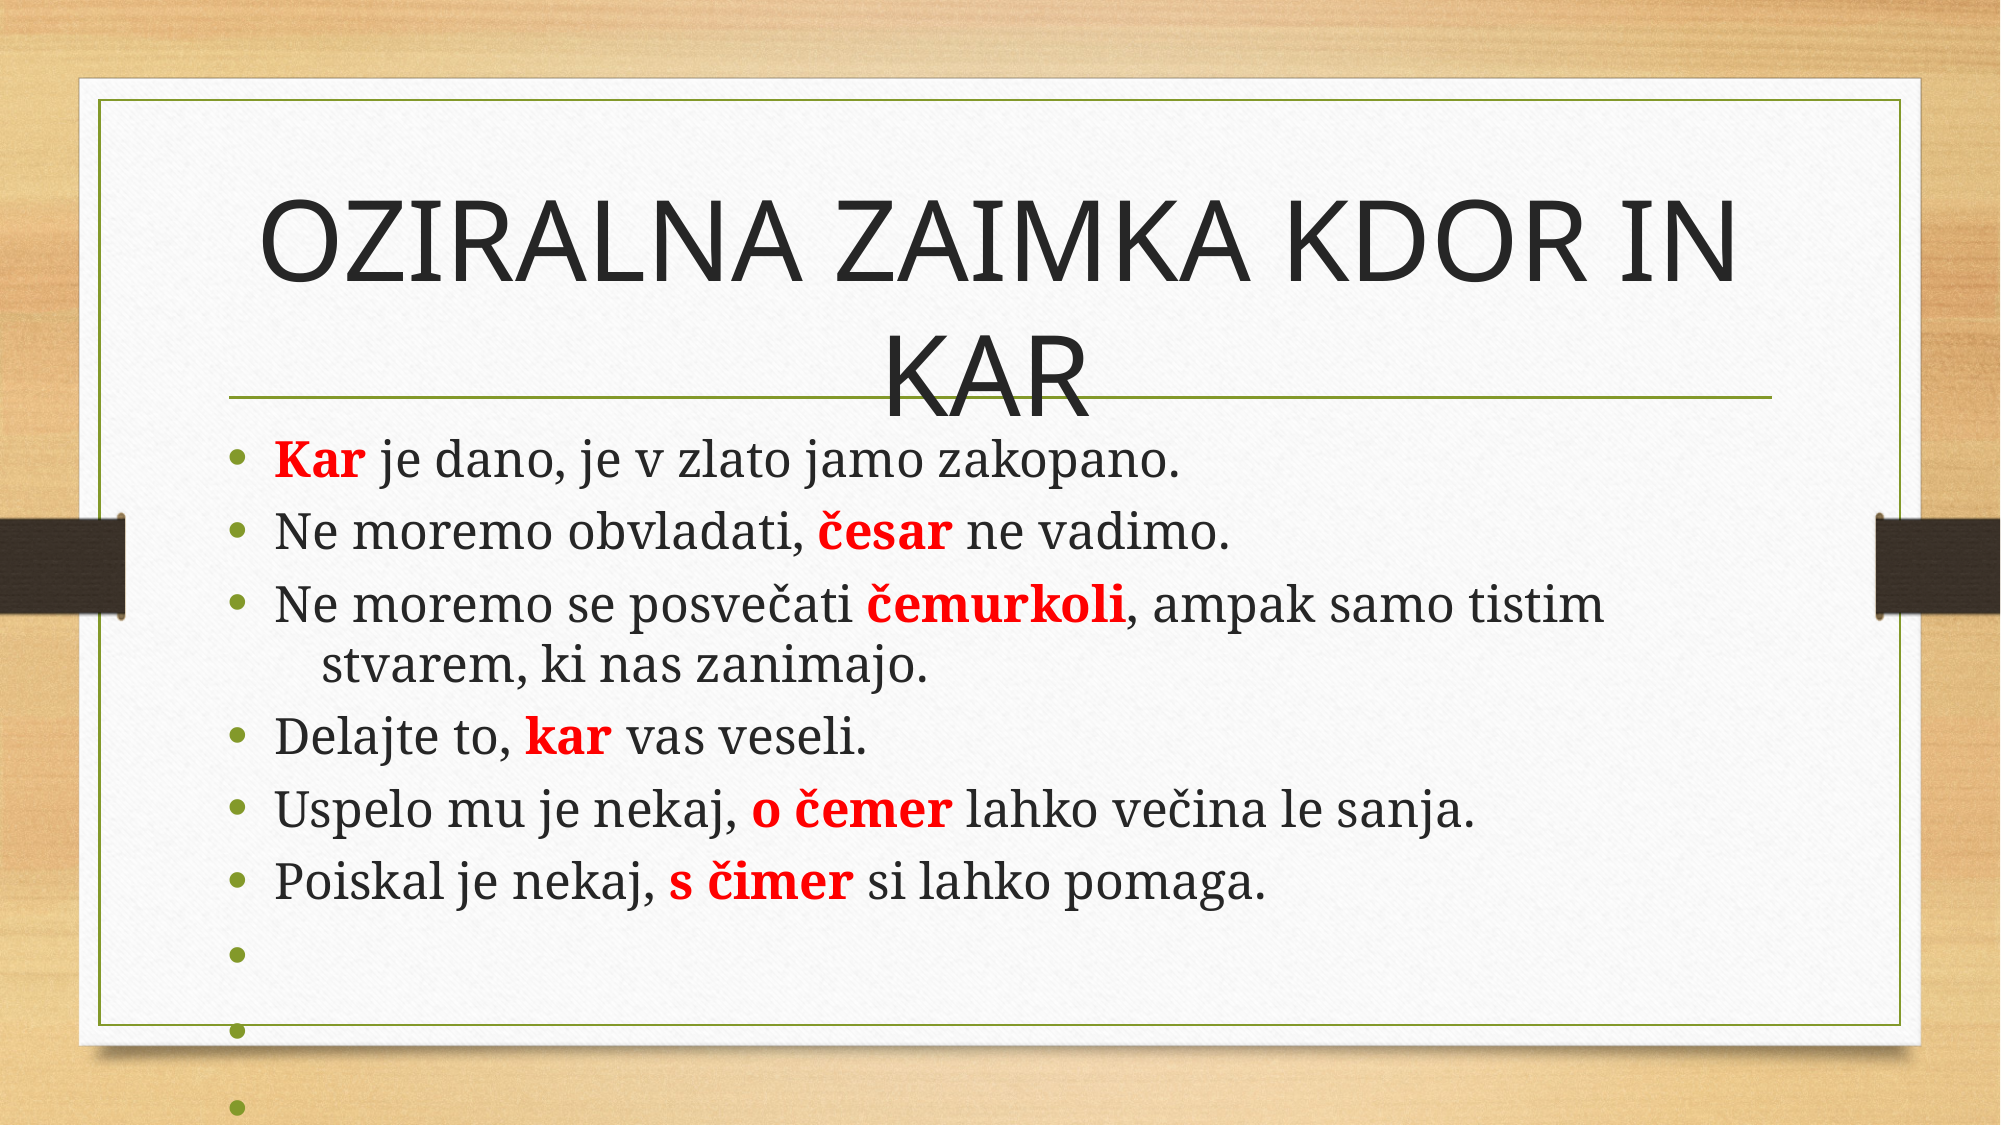

# OZIRALNA ZAIMKA KDOR IN KAR
Kar je dano, je v zlato jamo zakopano.
Ne moremo obvladati, česar ne vadimo.
Ne moremo se posvečati čemurkoli, ampak samo tistim stvarem, ki nas zanimajo.
Delajte to, kar vas veseli.
Uspelo mu je nekaj, o čemer lahko večina le sanja.
Poiskal je nekaj, s čimer si lahko pomaga.